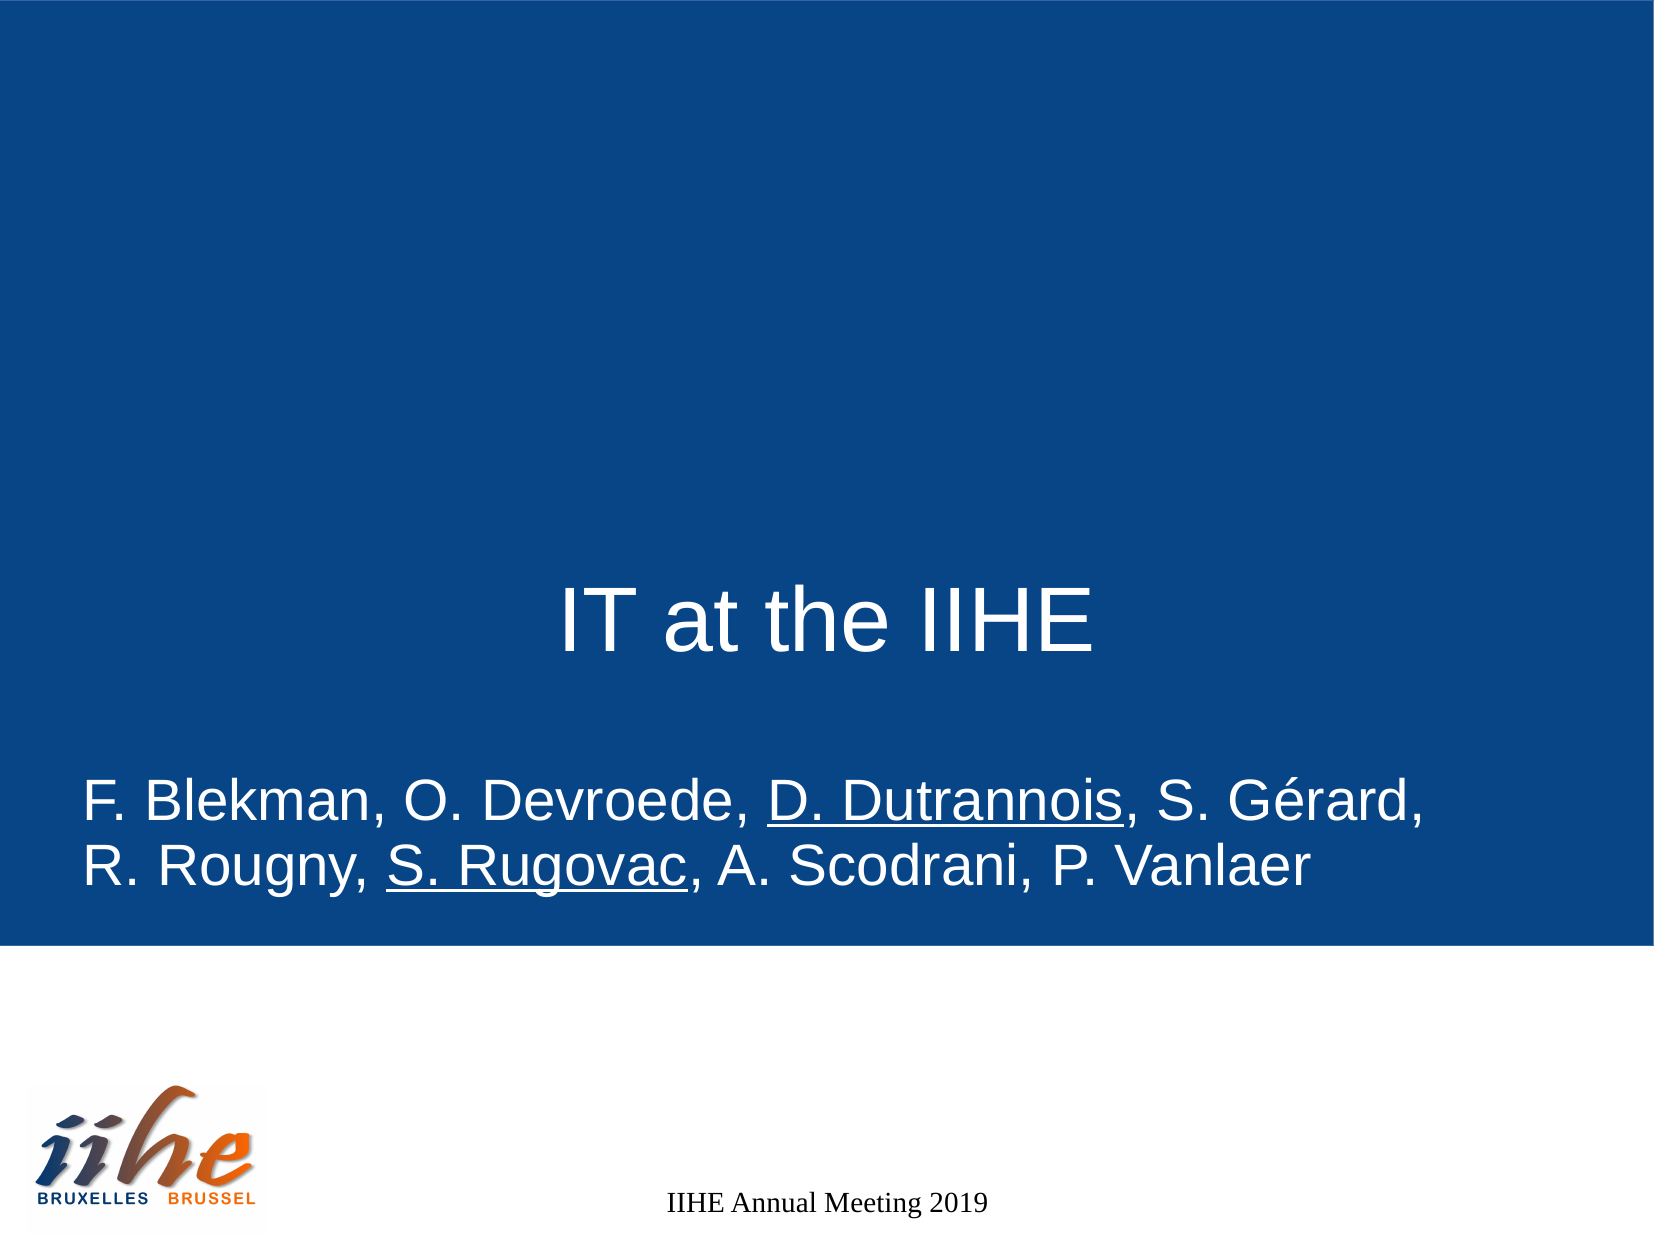

# IT at the IIHE
F. Blekman, O. Devroede, D. Dutrannois, S. Gérard,
R. Rougny, S. Rugovac, A. Scodrani, P. Vanlaer